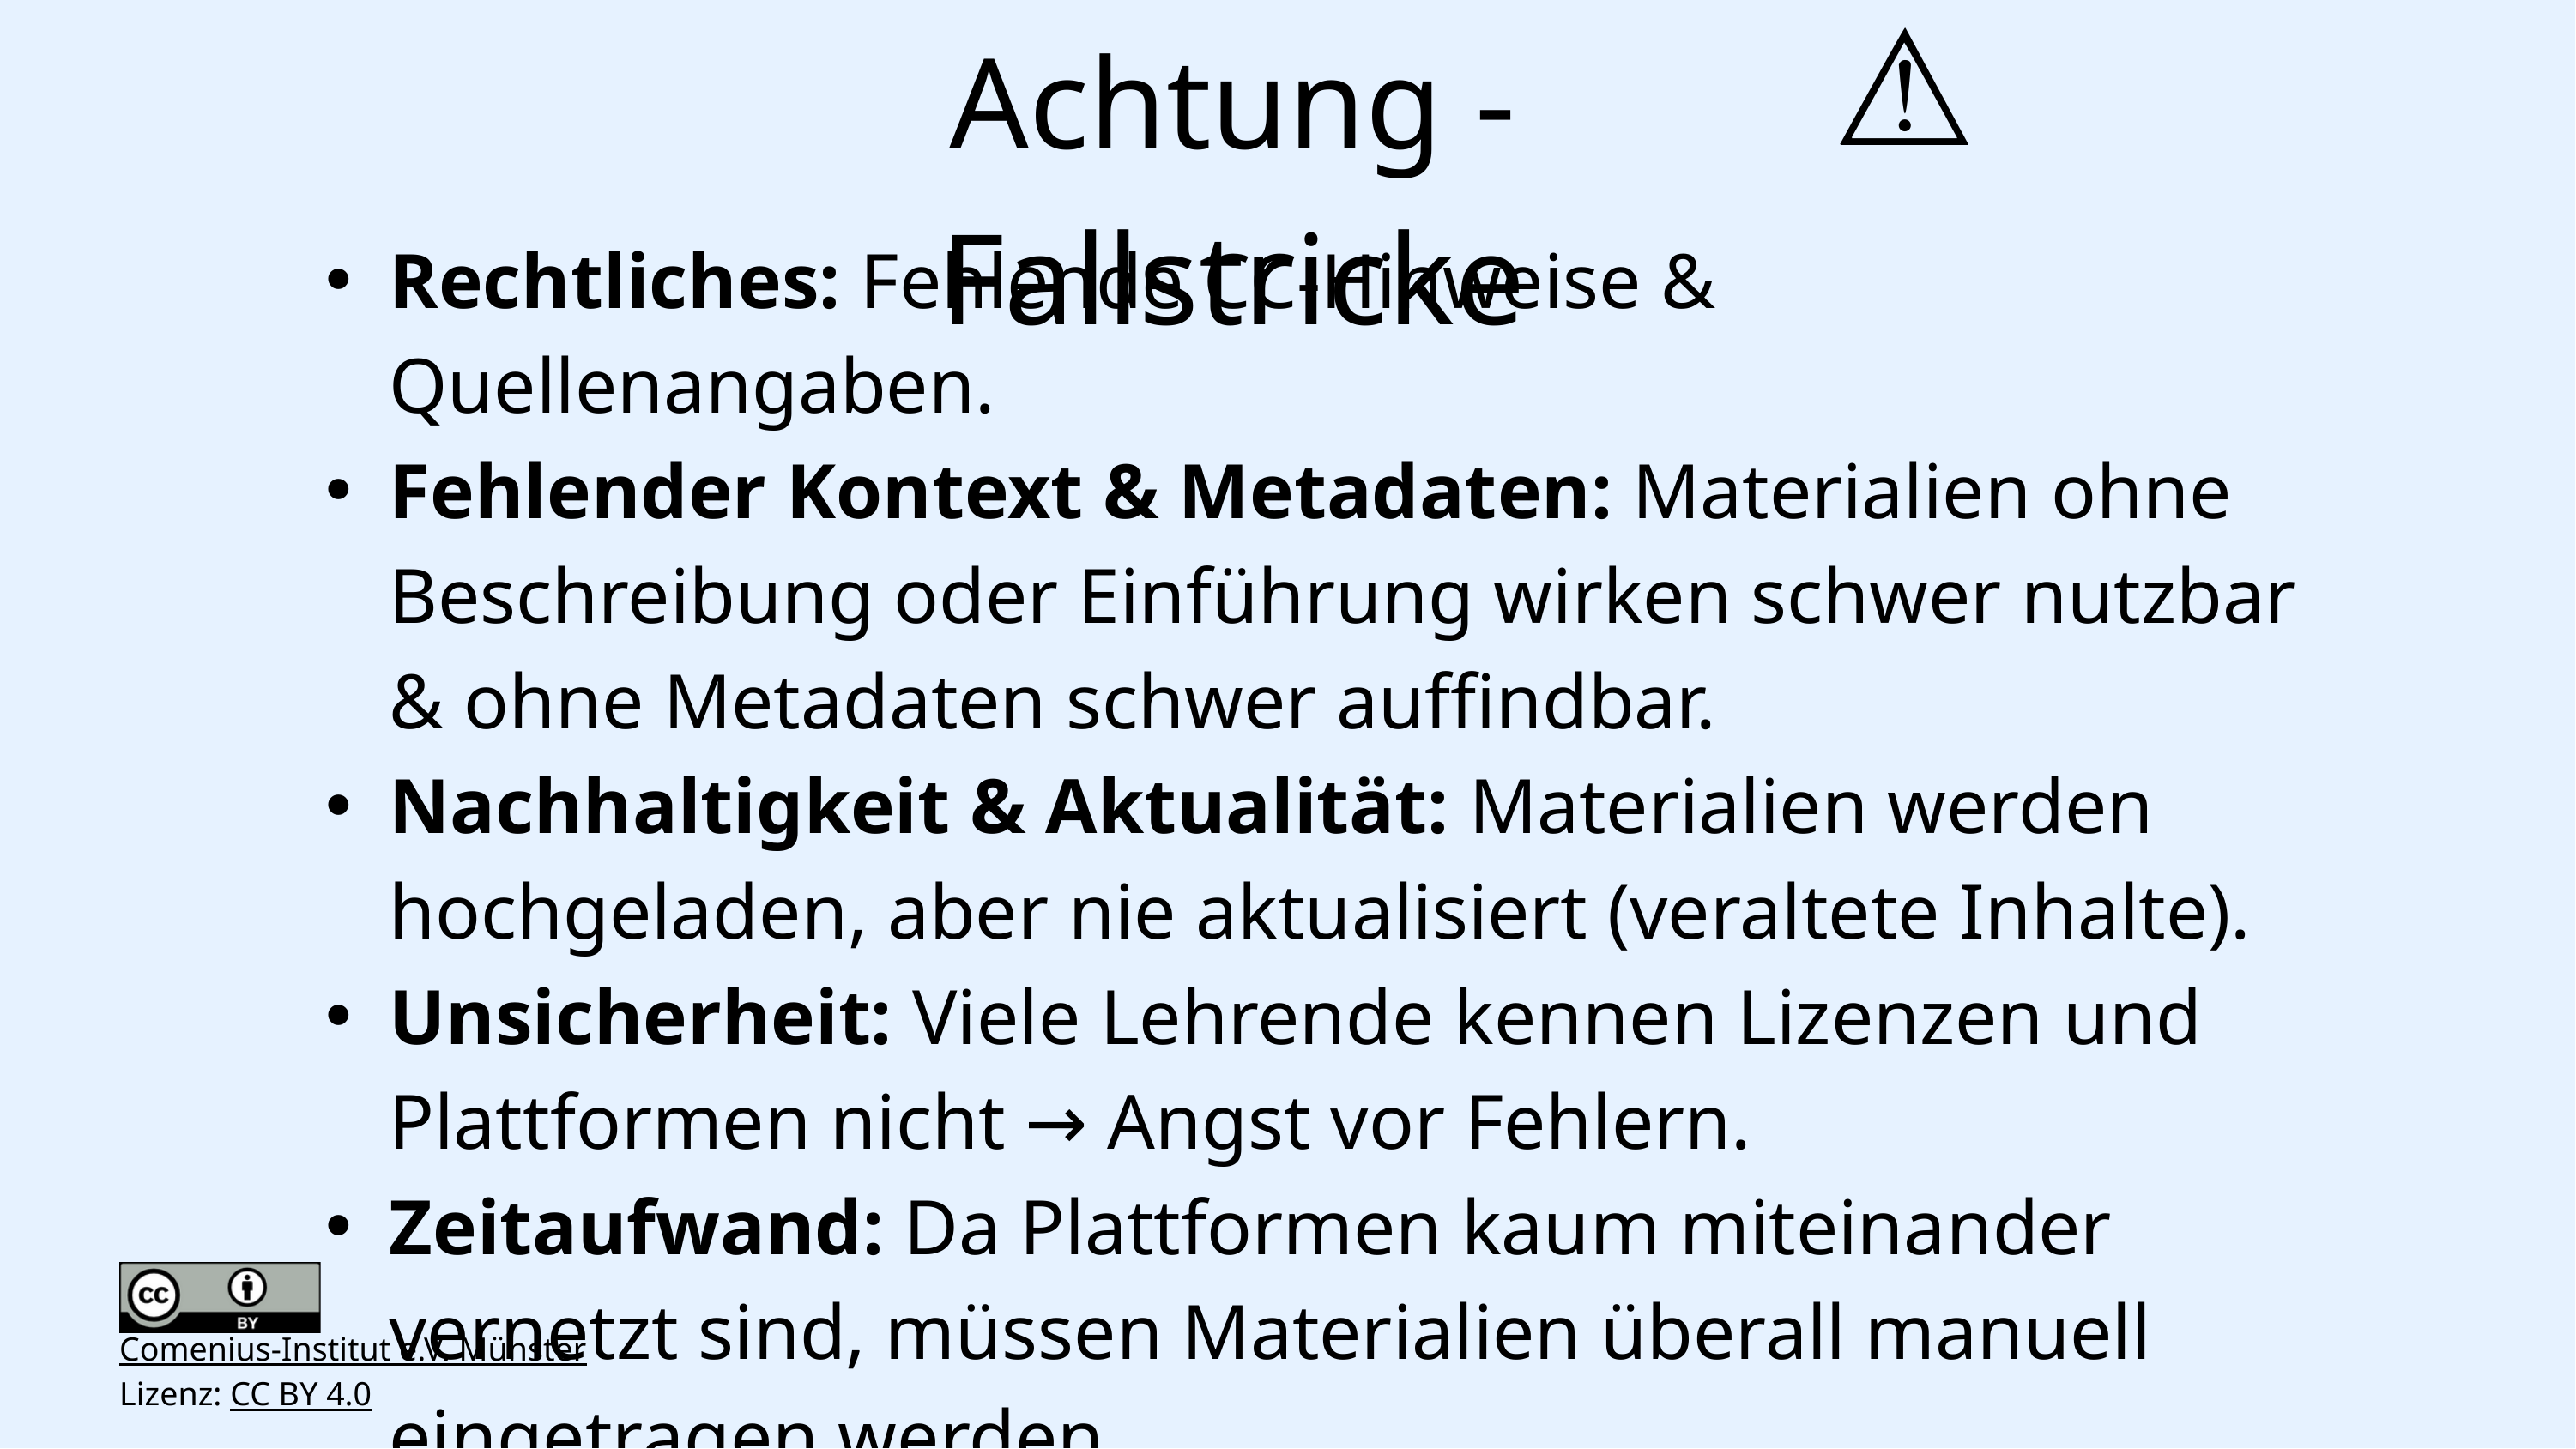

⚠️
Achtung - Fallstricke
Rechtliches: Fehlende CC-Hinweise & Quellenangaben.
Fehlender Kontext & Metadaten: Materialien ohne Beschreibung oder Einführung wirken schwer nutzbar & ohne Metadaten schwer auffindbar.
Nachhaltigkeit & Aktualität: Materialien werden hochgeladen, aber nie aktualisiert (veraltete Inhalte).
Unsicherheit: Viele Lehrende kennen Lizenzen und Plattformen nicht → Angst vor Fehlern.
Zeitaufwand: Da Plattformen kaum miteinander vernetzt sind, müssen Materialien überall manuell eingetragen werden.
Comenius-Institut e.V. Münster
Lizenz: CC BY 4.0